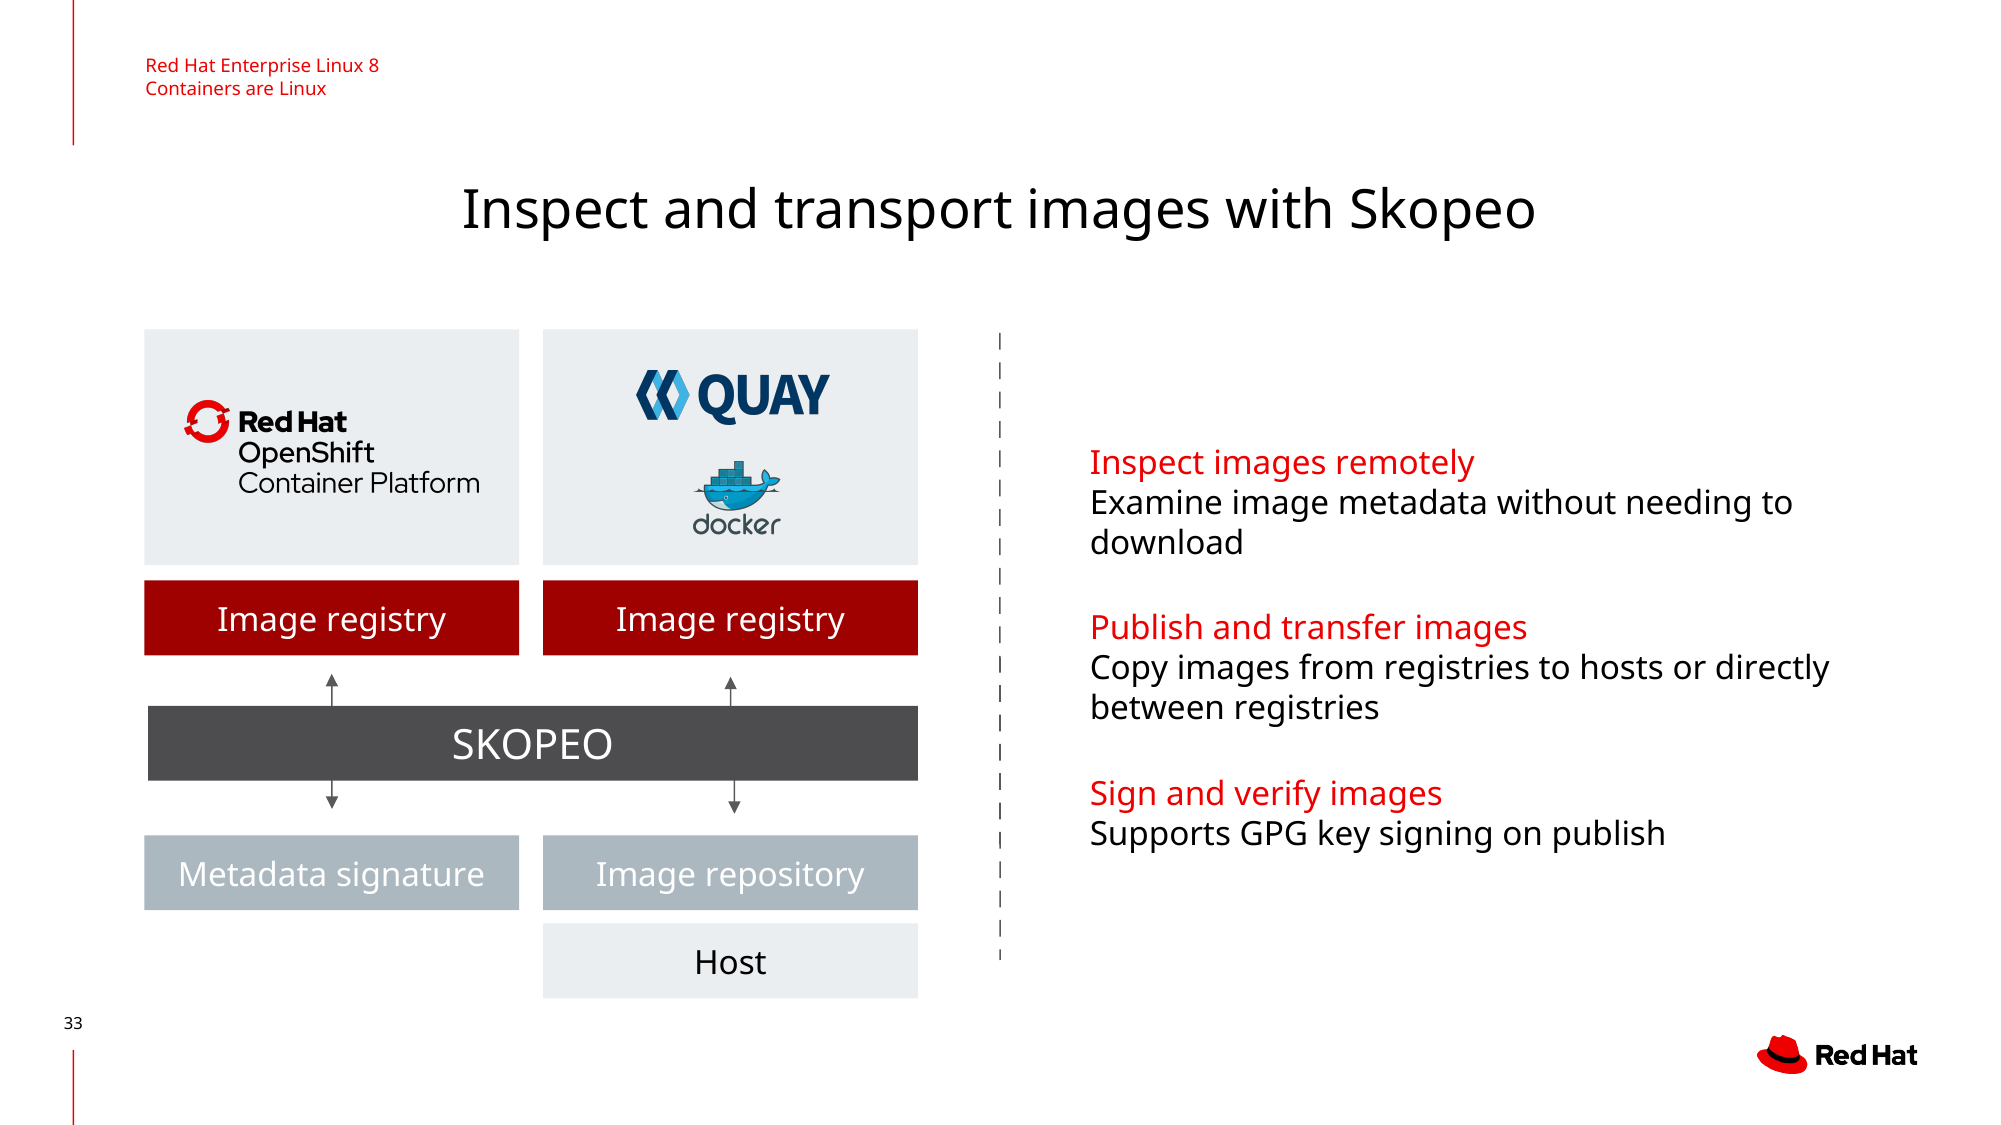

Red Hat Enterprise Linux 8
Containers are Linux
# Inspect and transport images with Skopeo
Inspect images remotely
Examine image metadata without needing to download
Publish and transfer images
Copy images from registries to hosts or directly between registries
Sign and verify images
Supports GPG key signing on publish
Image registry
Image registry
SKOPEO
Metadata signature
Image repository
Host